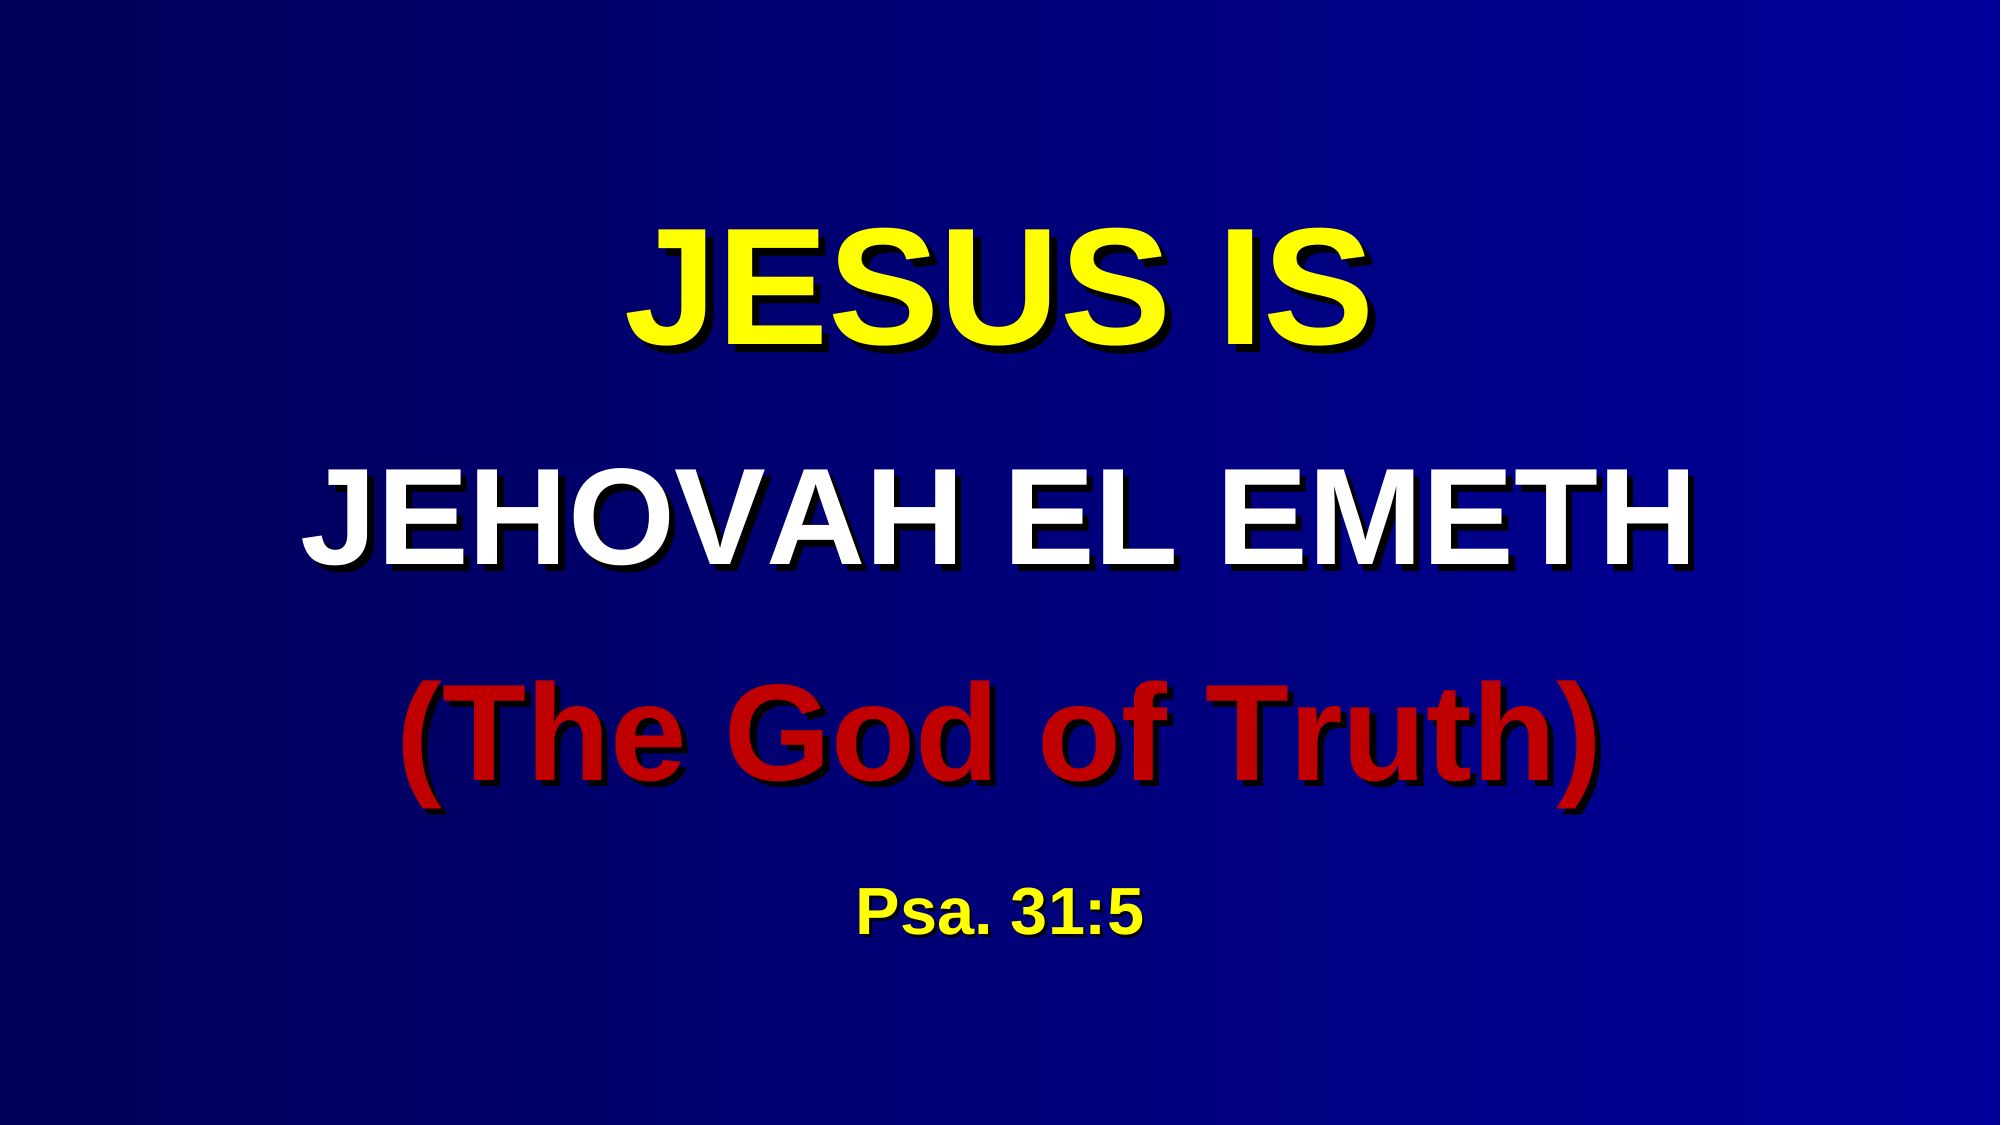

# JESUS IS JEHOVAH EL EMETH (The God of Truth) Psa. 31:5